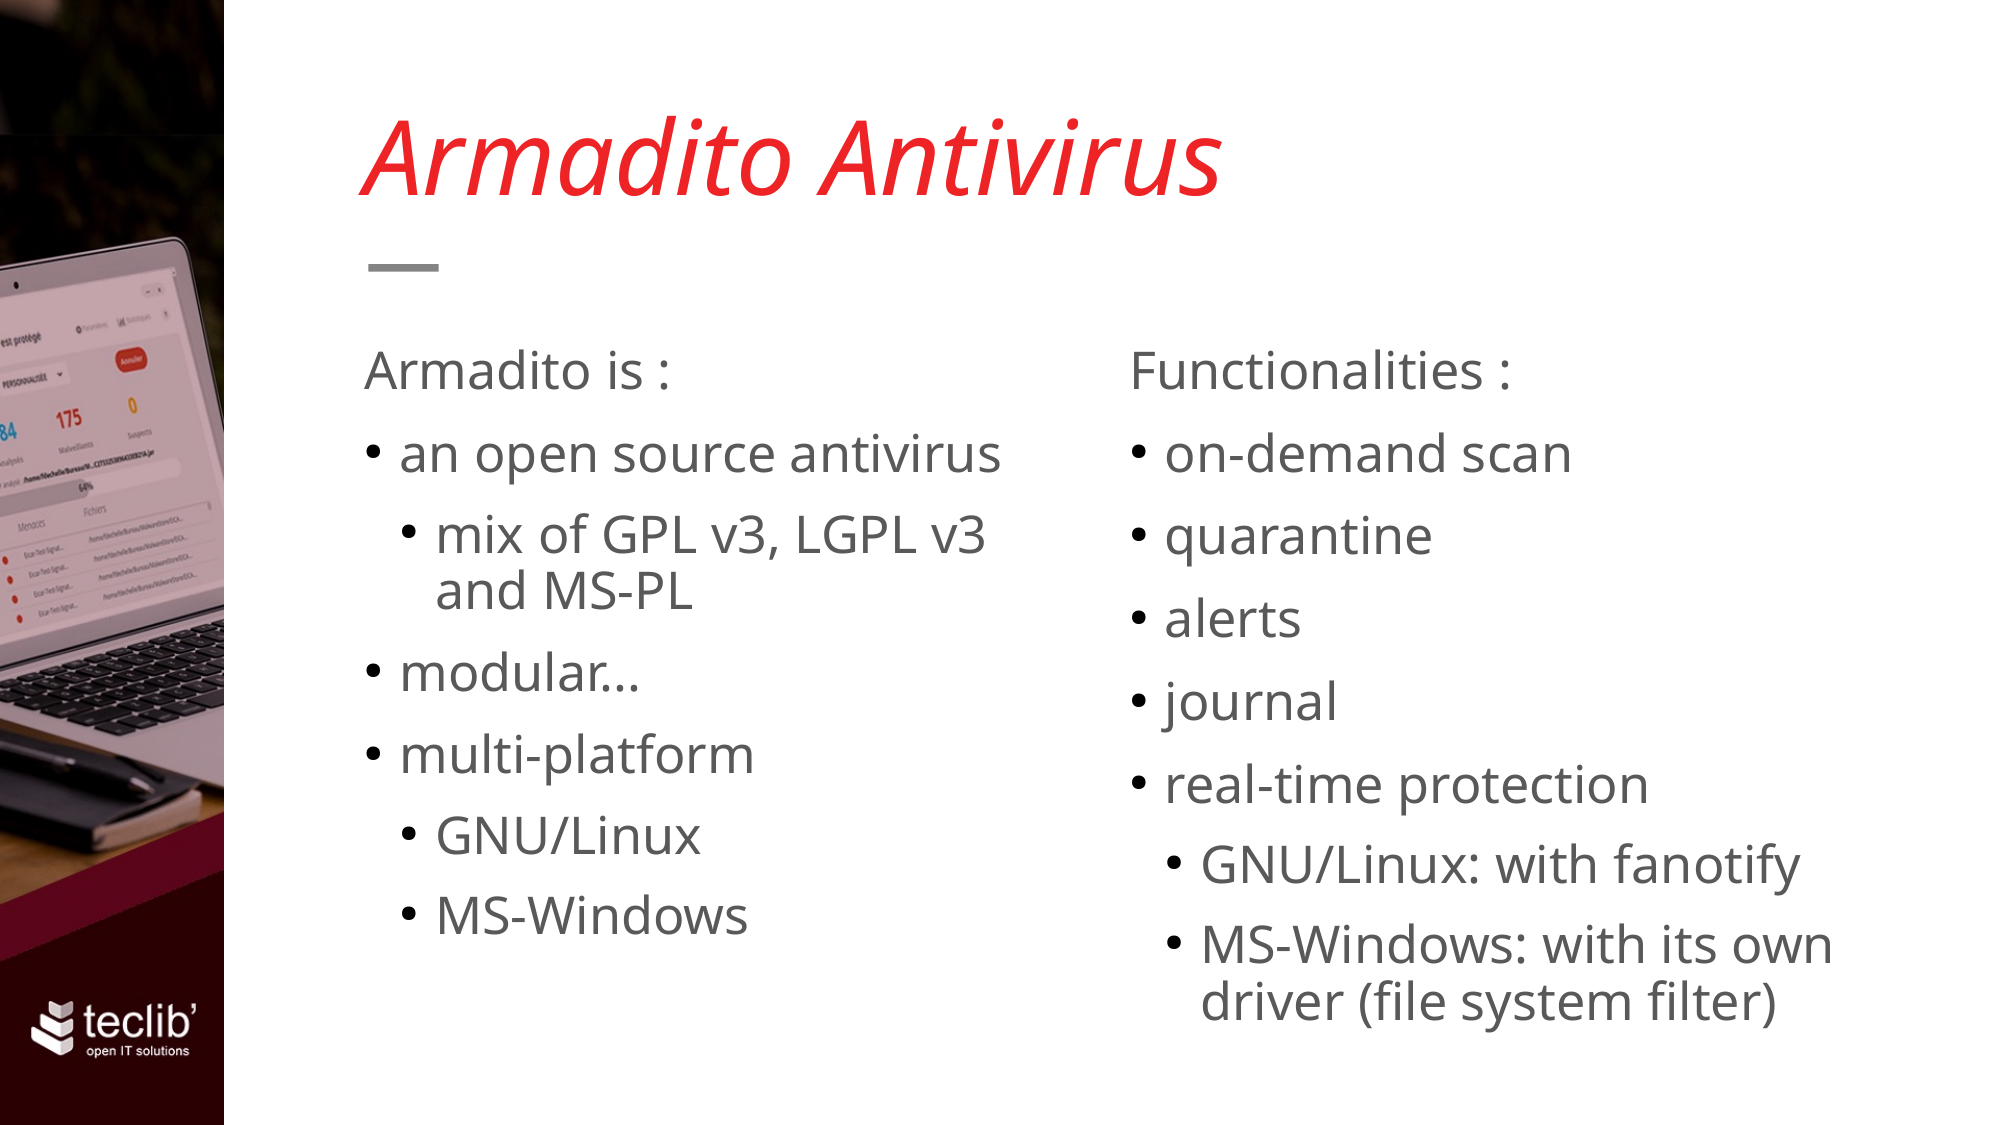

# Armadito Antivirus
Armadito is :
an open source antivirus
mix of GPL v3, LGPL v3 and MS-PL
modular...
multi-platform
GNU/Linux
MS-Windows
Functionalities :
on-demand scan
quarantine
alerts
journal
real-time protection
GNU/Linux: with fanotify
MS-Windows: with its own driver (file system filter)